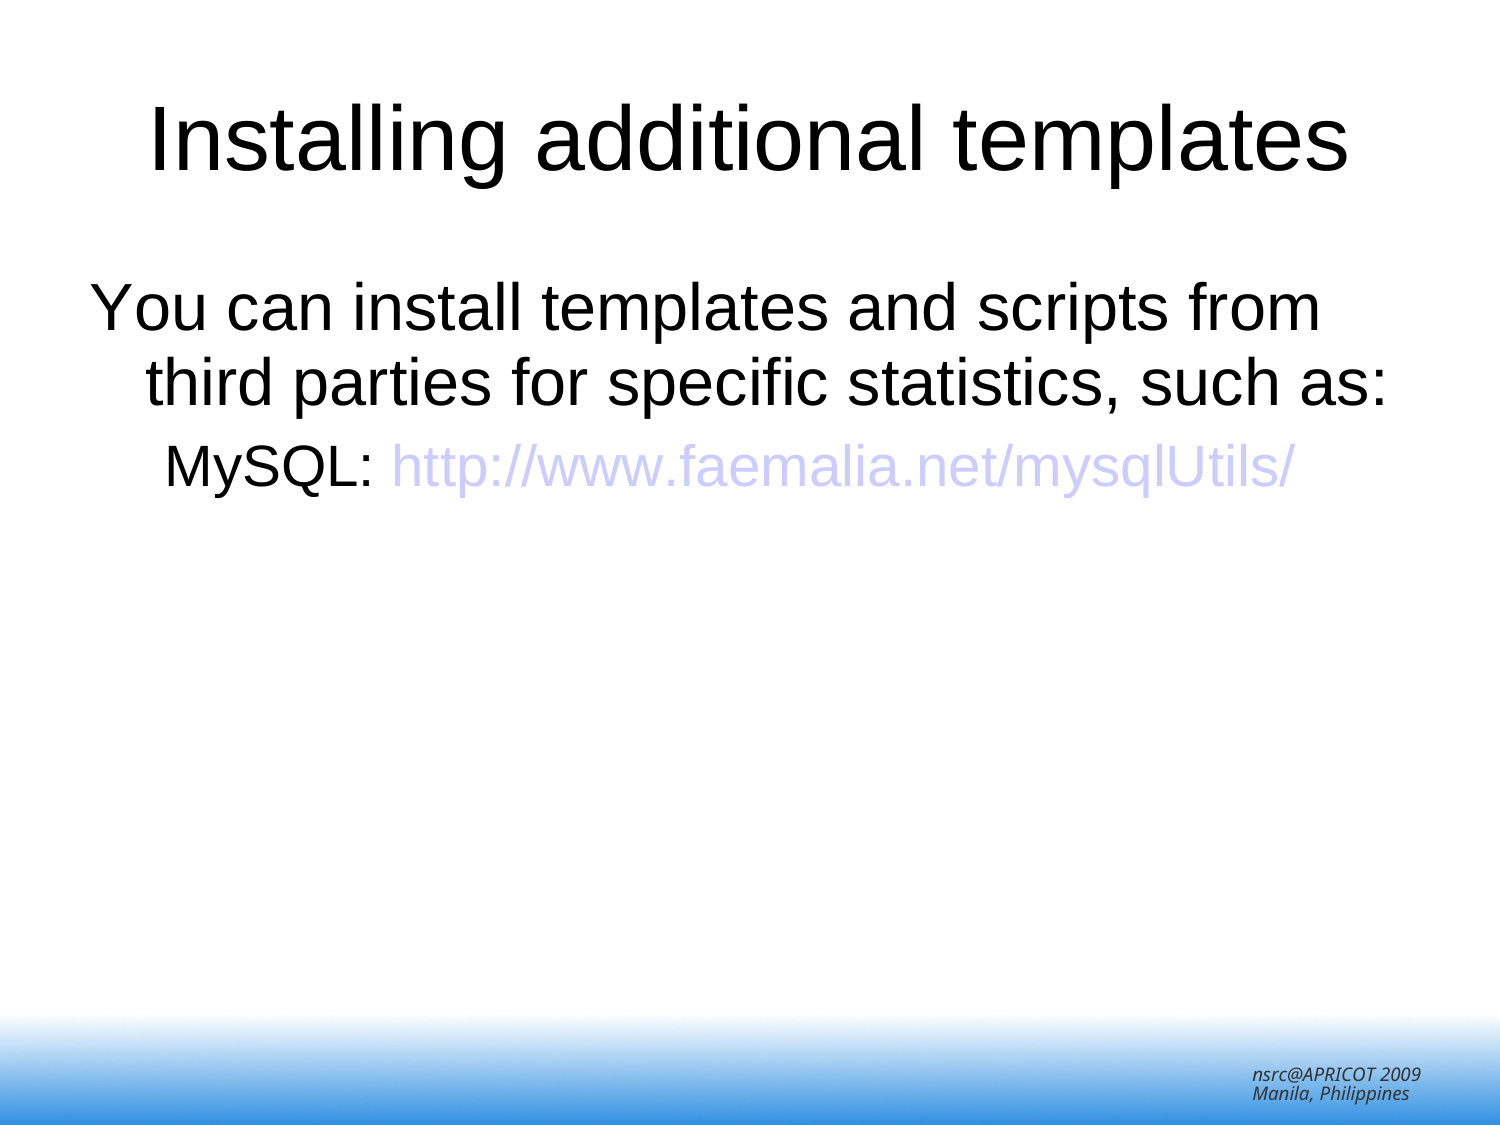

# Installing additional templates
You can install templates and scripts from third parties for specific statistics, such as:
MySQL: http://www.faemalia.net/mysqlUtils/